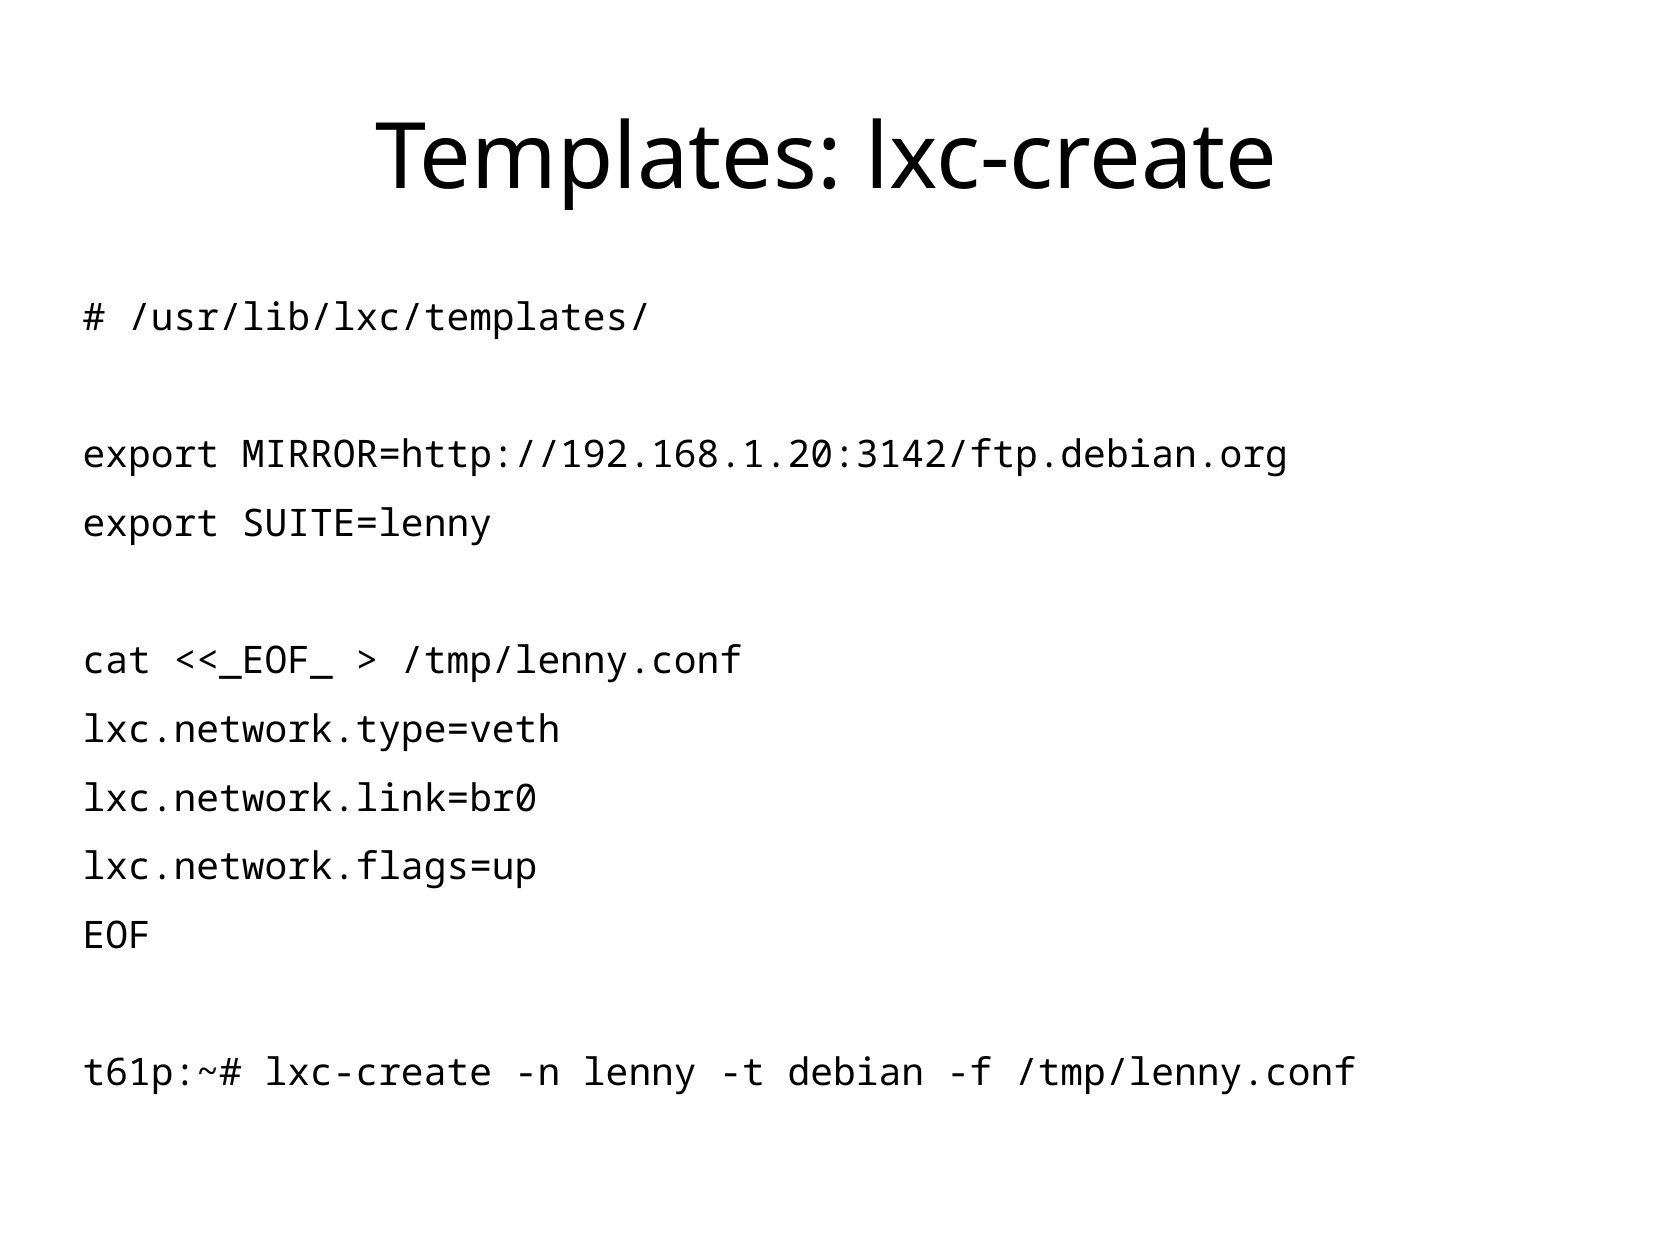

# Templates: lxc-create
# /usr/lib/lxc/templates/
export MIRROR=http://192.168.1.20:3142/ftp.debian.org
export SUITE=lenny
cat <<_EOF_ > /tmp/lenny.conf
lxc.network.type=veth
lxc.network.link=br0
lxc.network.flags=up
EOF
t61p:~# lxc-create -n lenny -t debian -f /tmp/lenny.conf